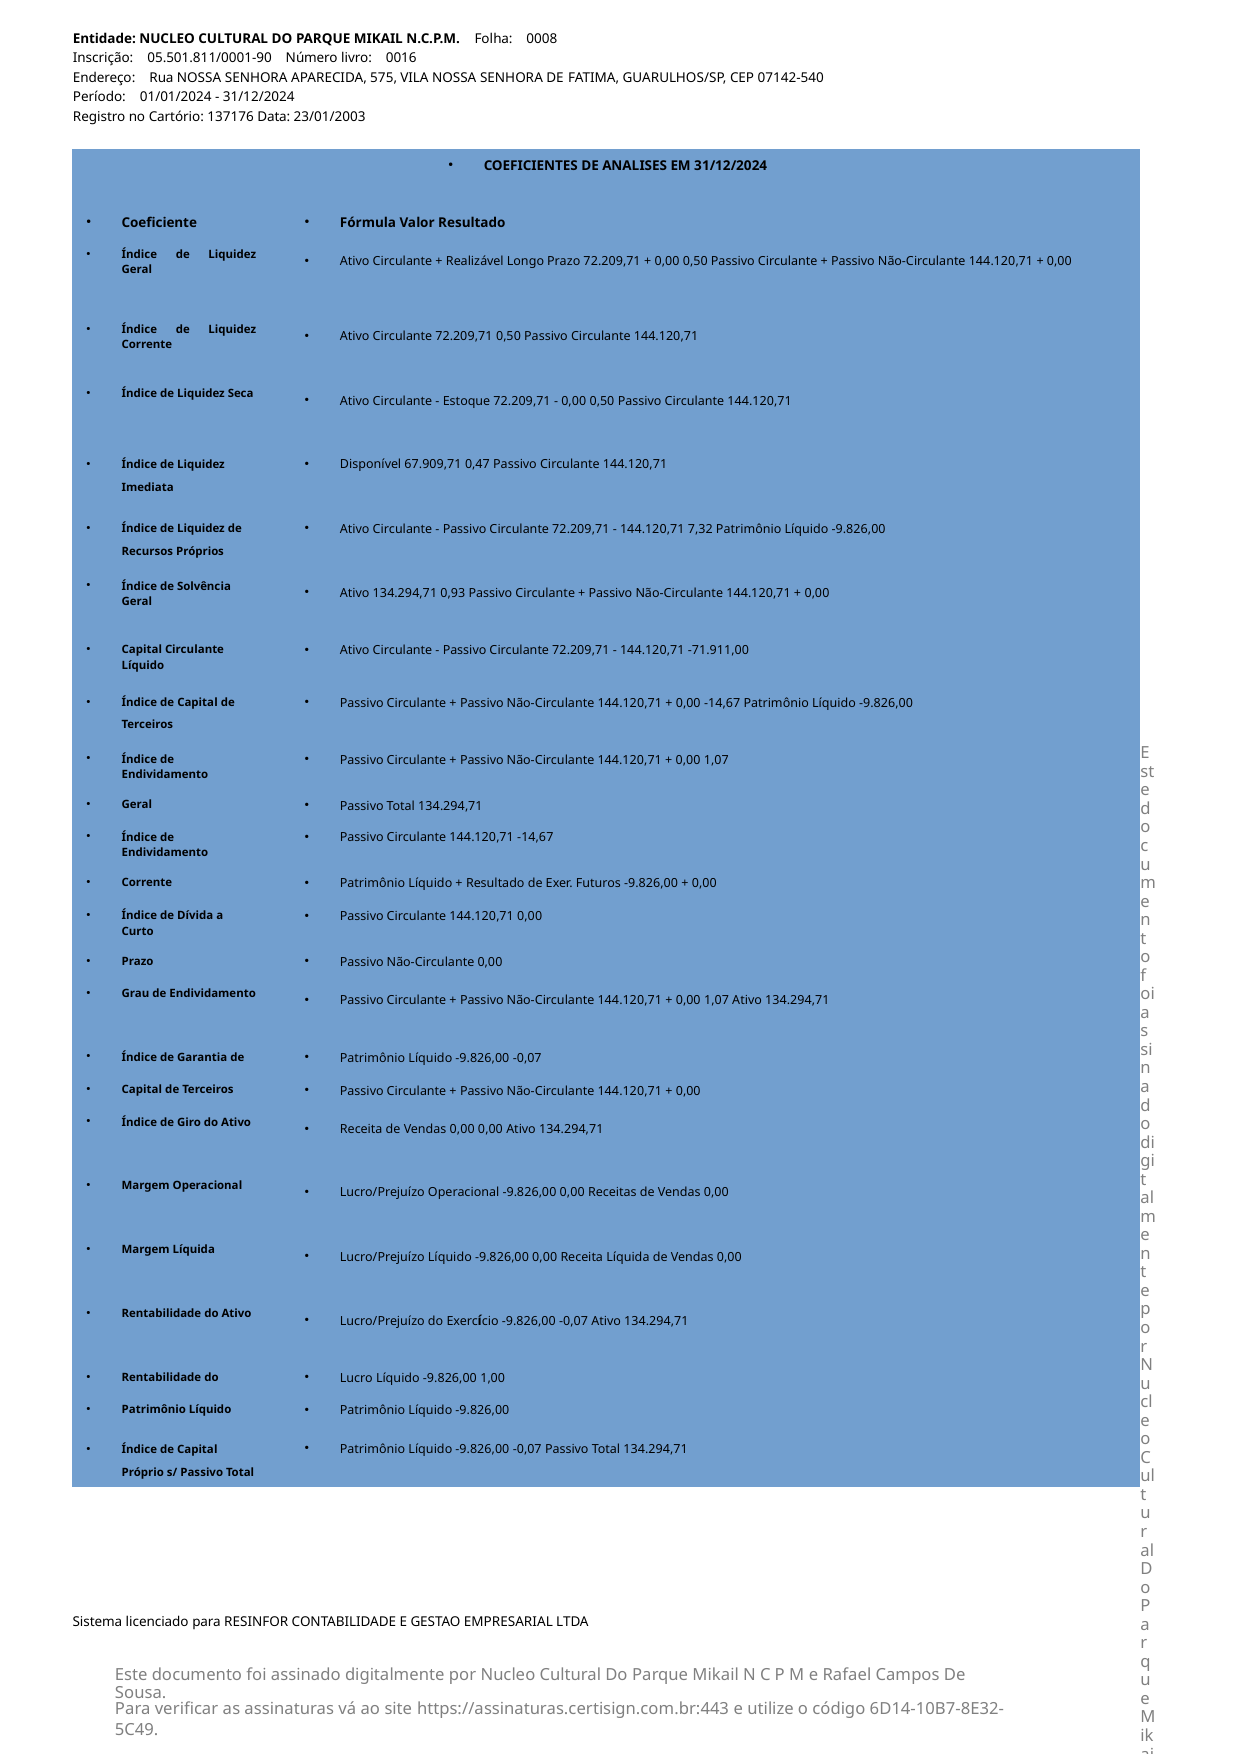

Entidade: NUCLEO CULTURAL DO PARQUE MIKAIL N.C.P.M. Folha: 0008
Inscrição: 05.501.811/0001-90 Número livro: 0016
Endereço: Rua NOSSA SENHORA APARECIDA, 575, VILA NOSSA SENHORA DE FATIMA, GUARULHOS/SP, CEP 07142-540
Período: 01/01/2024 - 31/12/2024
Registro no Cartório: 137176 Data: 23/01/2003
| | COEFICIENTES DE ANALISES EM 31/12/2024 |
| --- | --- |
| Coeficiente | Fórmula Valor Resultado |
| Índice de Liquidez Geral | Ativo Circulante + Realizável Longo Prazo 72.209,71 + 0,00 0,50 Passivo Circulante + Passivo Não-Circulante 144.120,71 + 0,00 |
| Índice de Liquidez Corrente | Ativo Circulante 72.209,71 0,50 Passivo Circulante 144.120,71 |
| Índice de Liquidez Seca | Ativo Circulante - Estoque 72.209,71 - 0,00 0,50 Passivo Circulante 144.120,71 |
| Índice de Liquidez Imediata | Disponível 67.909,71 0,47 Passivo Circulante 144.120,71 |
| Índice de Liquidez de Recursos Próprios | Ativo Circulante - Passivo Circulante 72.209,71 - 144.120,71 7,32 Patrimônio Líquido -9.826,00 |
| Índice de Solvência Geral | Ativo 134.294,71 0,93 Passivo Circulante + Passivo Não-Circulante 144.120,71 + 0,00 |
| Capital Circulante Líquido | Ativo Circulante - Passivo Circulante 72.209,71 - 144.120,71 -71.911,00 |
| Índice de Capital de Terceiros | Passivo Circulante + Passivo Não-Circulante 144.120,71 + 0,00 -14,67 Patrimônio Líquido -9.826,00 |
| Índice de Endividamento | Passivo Circulante + Passivo Não-Circulante 144.120,71 + 0,00 1,07 |
| Geral | Passivo Total 134.294,71 |
| Índice de Endividamento | Passivo Circulante 144.120,71 -14,67 |
| Corrente | Patrimônio Líquido + Resultado de Exer. Futuros -9.826,00 + 0,00 |
| Índice de Dívida a Curto | Passivo Circulante 144.120,71 0,00 |
| Prazo | Passivo Não-Circulante 0,00 |
| Grau de Endividamento | Passivo Circulante + Passivo Não-Circulante 144.120,71 + 0,00 1,07 Ativo 134.294,71 |
| Índice de Garantia de | Patrimônio Líquido -9.826,00 -0,07 |
| Capital de Terceiros | Passivo Circulante + Passivo Não-Circulante 144.120,71 + 0,00 |
| Índice de Giro do Ativo | Receita de Vendas 0,00 0,00 Ativo 134.294,71 |
| Margem Operacional | Lucro/Prejuízo Operacional -9.826,00 0,00 Receitas de Vendas 0,00 |
| Margem Líquida | Lucro/Prejuízo Líquido -9.826,00 0,00 Receita Líquida de Vendas 0,00 |
| Rentabilidade do Ativo | Lucro/Prejuízo do Exercício -9.826,00 -0,07 Ativo 134.294,71 |
| Rentabilidade do | Lucro Líquido -9.826,00 1,00 |
| Patrimônio Líquido | Patrimônio Líquido -9.826,00 |
| Índice de Capital Próprio s/ Passivo Total | Patrimônio Líquido -9.826,00 -0,07 Passivo Total 134.294,71 |
Este documento foi assinado digitalmente por Nucleo Cultural Do Parque Mikail N C P M e Rafael Campos De Sousa. Para verificar as assinaturas vá ao site https://assinaturas.certisign.com.br:443 e utilize o código 6D14-10B7-8E32-5C49.
Sistema licenciado para RESINFOR CONTABILIDADE E GESTAO EMPRESARIAL LTDA
Este documento foi assinado digitalmente por Nucleo Cultural Do Parque Mikail N C P M e Rafael Campos De Sousa.
Para verificar as assinaturas vá ao site https://assinaturas.certisign.com.br:443 e utilize o código 6D14-10B7-8E32-5C49.